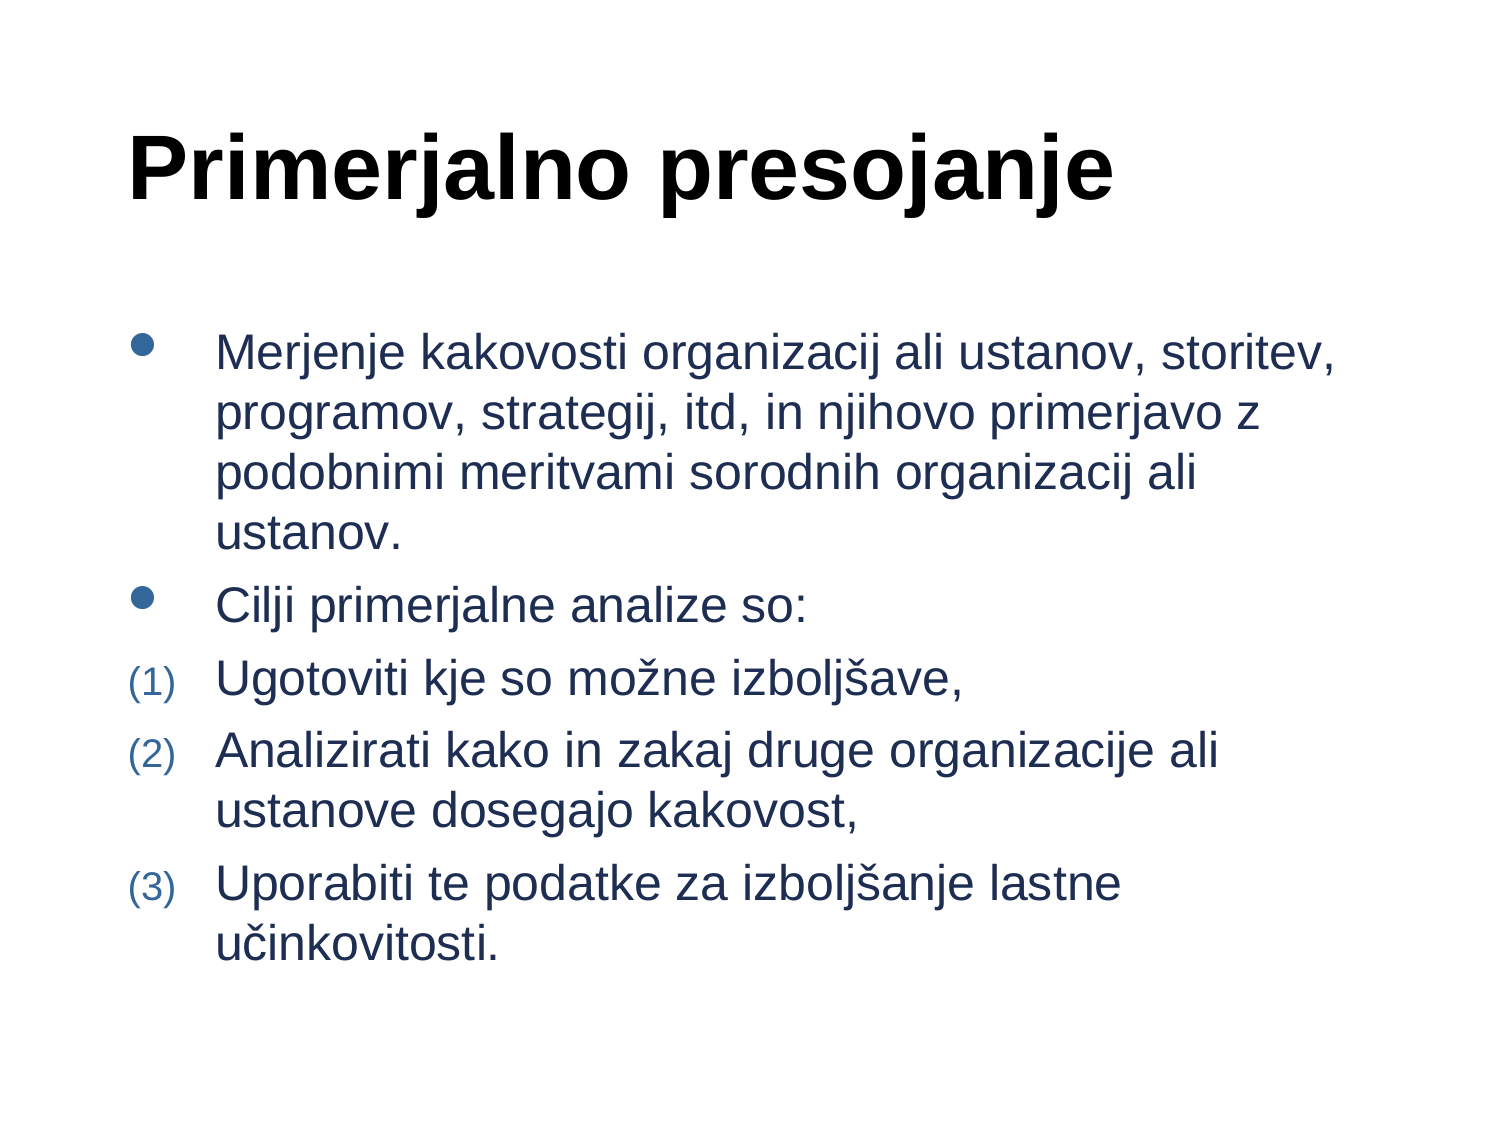

# Primerjalno presojanje
Merjenje kakovosti organizacij ali ustanov, storitev, programov, strategij, itd, in njihovo primerjavo z podobnimi meritvami sorodnih organizacij ali ustanov.
Cilji primerjalne analize so:
Ugotoviti kje so možne izboljšave,
Analizirati kako in zakaj druge organizacije ali ustanove dosegajo kakovost,
Uporabiti te podatke za izboljšanje lastne učinkovitosti.
Primoz Juznic, BINK, FF, Univerza v Ljubljani